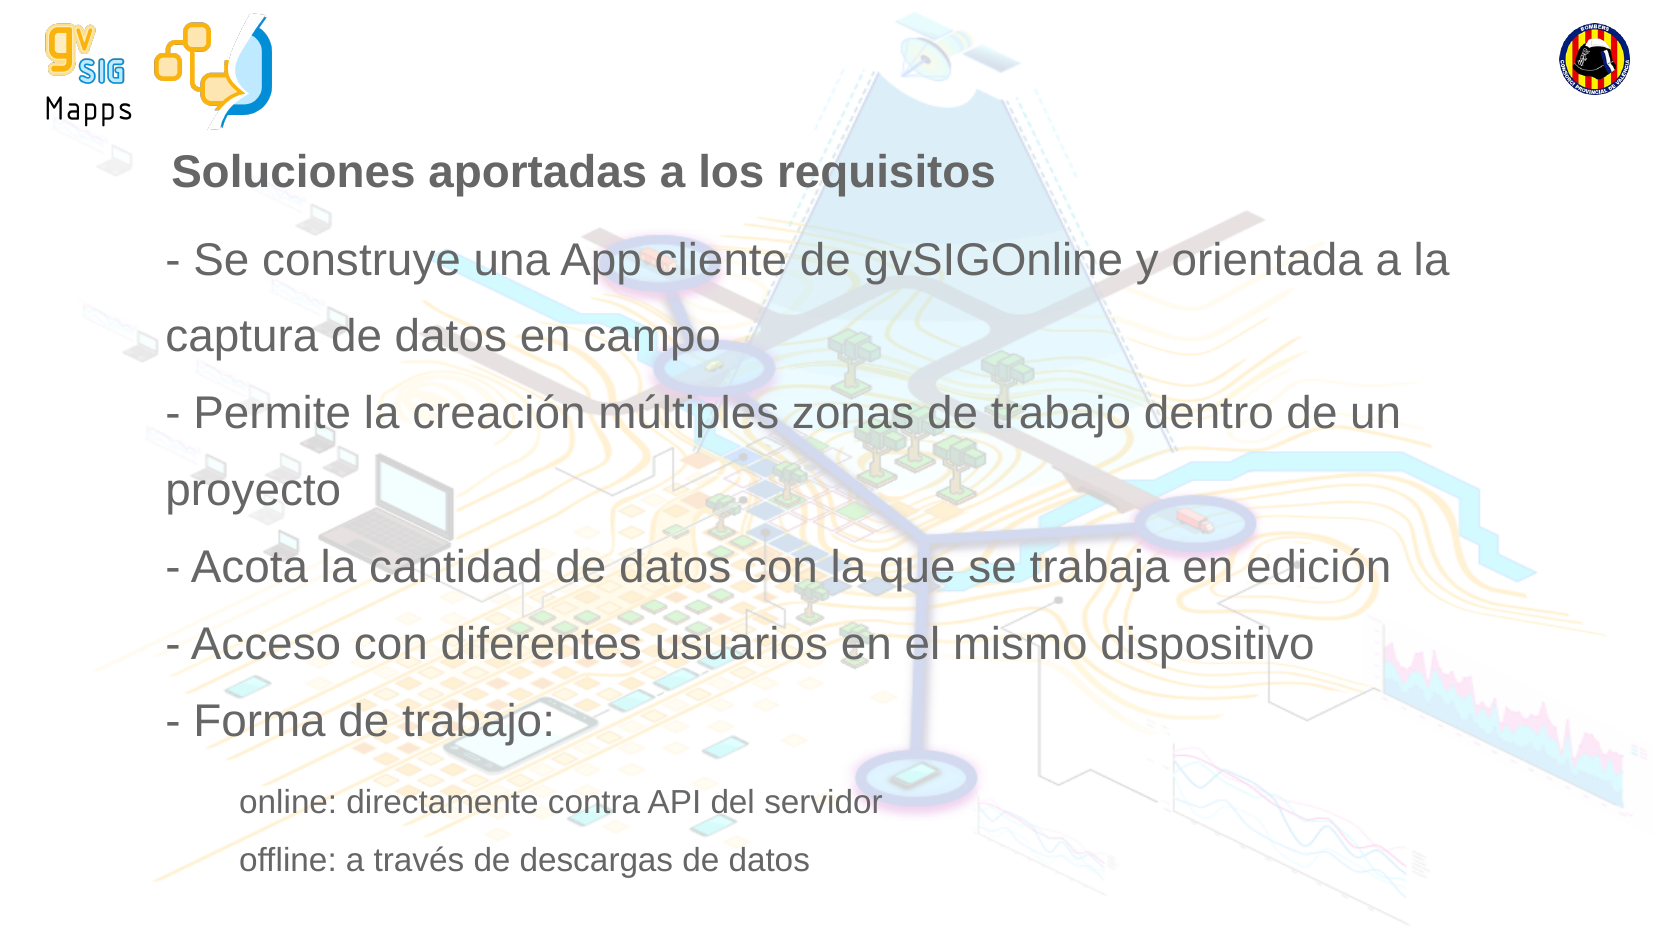

Soluciones aportadas a los requisitos
# - Se construye una App cliente de gvSIGOnline y orientada a la captura de datos en campo - Permite la creación múltiples zonas de trabajo dentro de un proyecto - Acota la cantidad de datos con la que se trabaja en edición - Acceso con diferentes usuarios en el mismo dispositivo - Forma de trabajo: online: directamente contra API del servidor offline: a través de descargas de datos